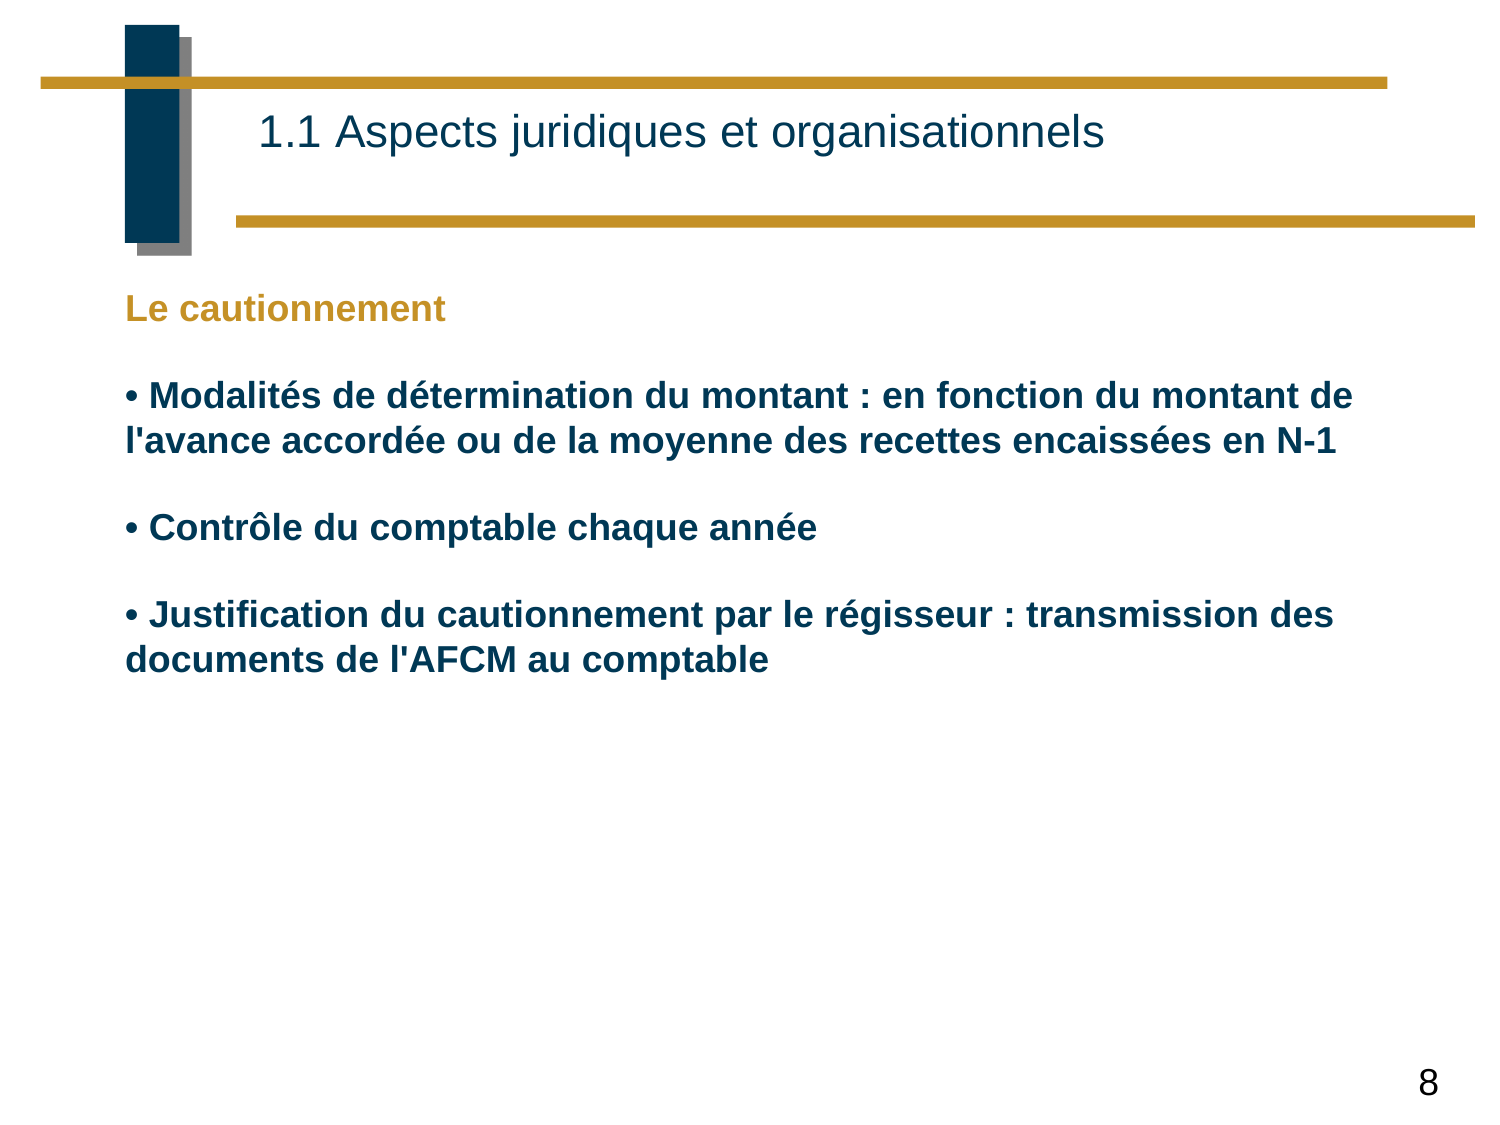

# 1.1 Aspects juridiques et organisationnels
Le cautionnement
• Modalités de détermination du montant : en fonction du montant de l'avance accordée ou de la moyenne des recettes encaissées en N-1
• Contrôle du comptable chaque année
• Justification du cautionnement par le régisseur : transmission des documents de l'AFCM au comptable
 8